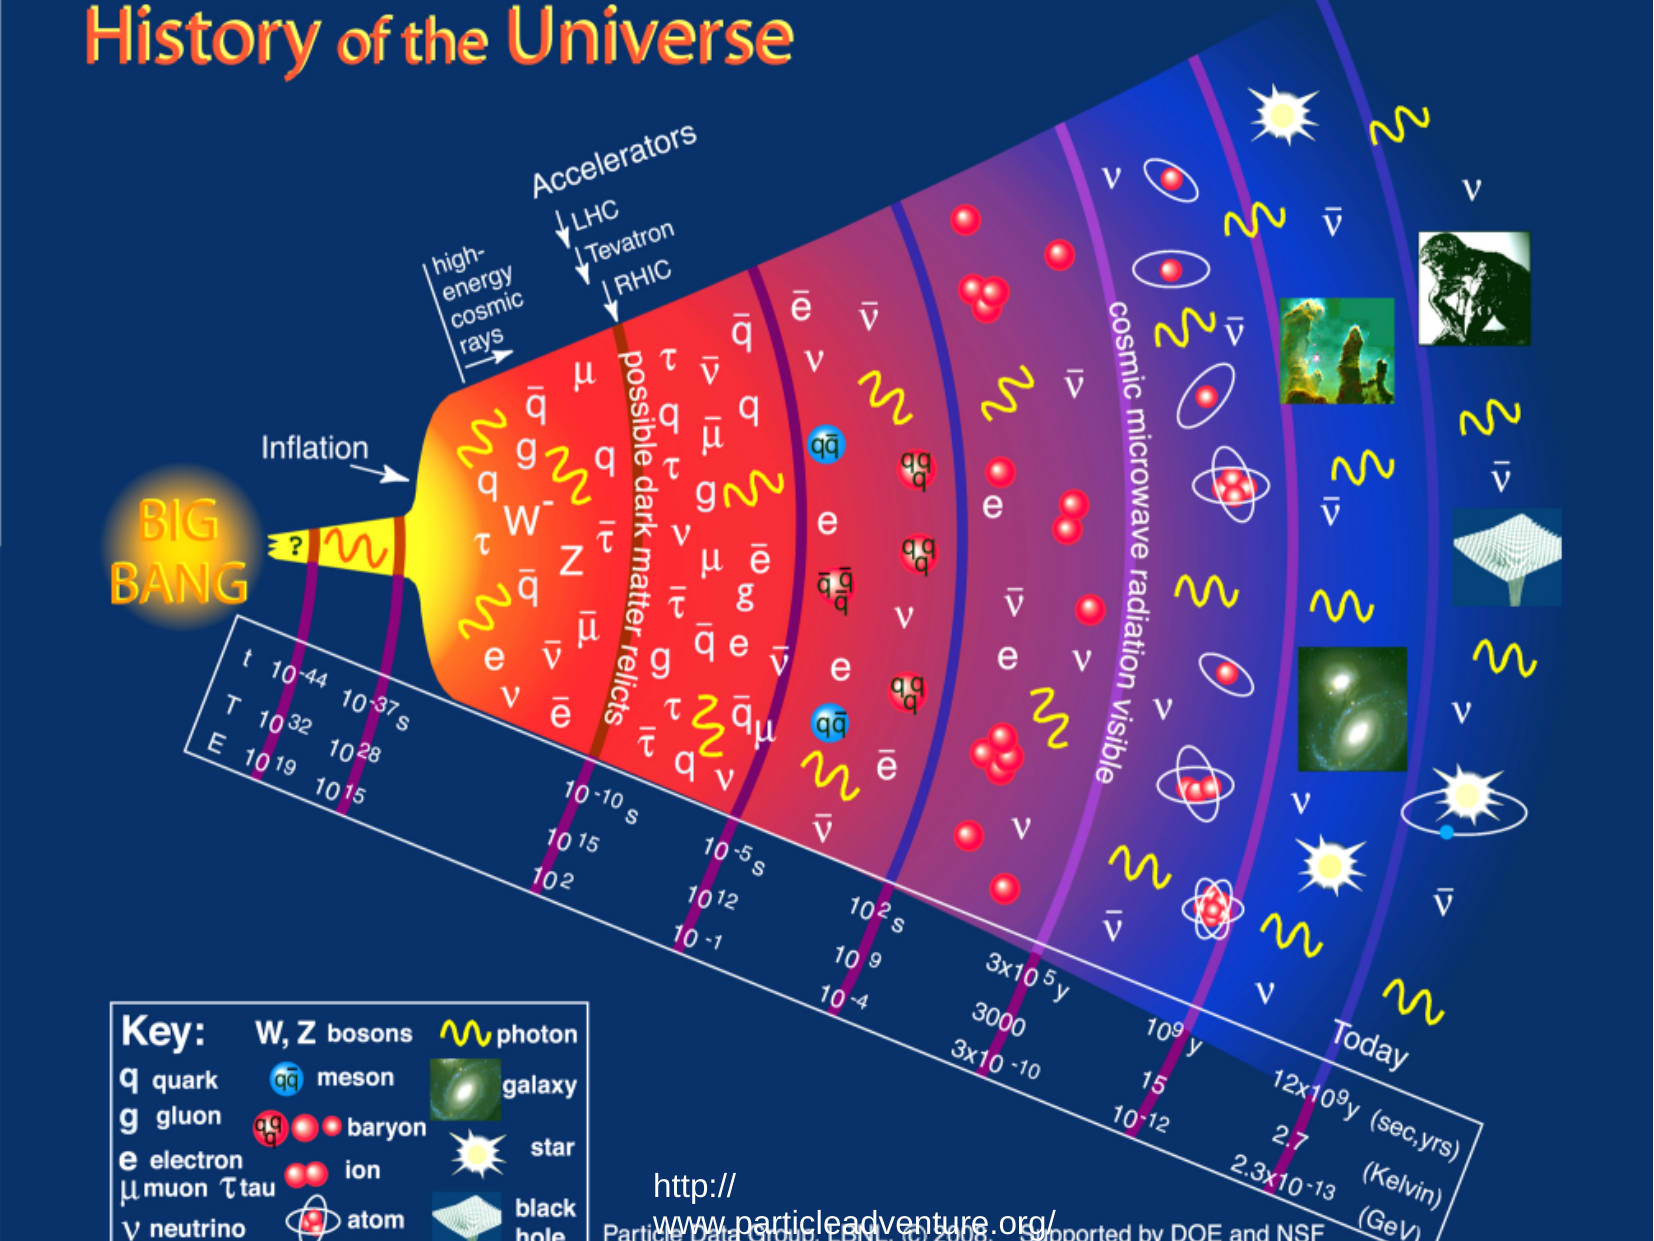

The First Three Minutes, UNC Wilmington, College Day-2008
4
http://www.particleadventure.org/